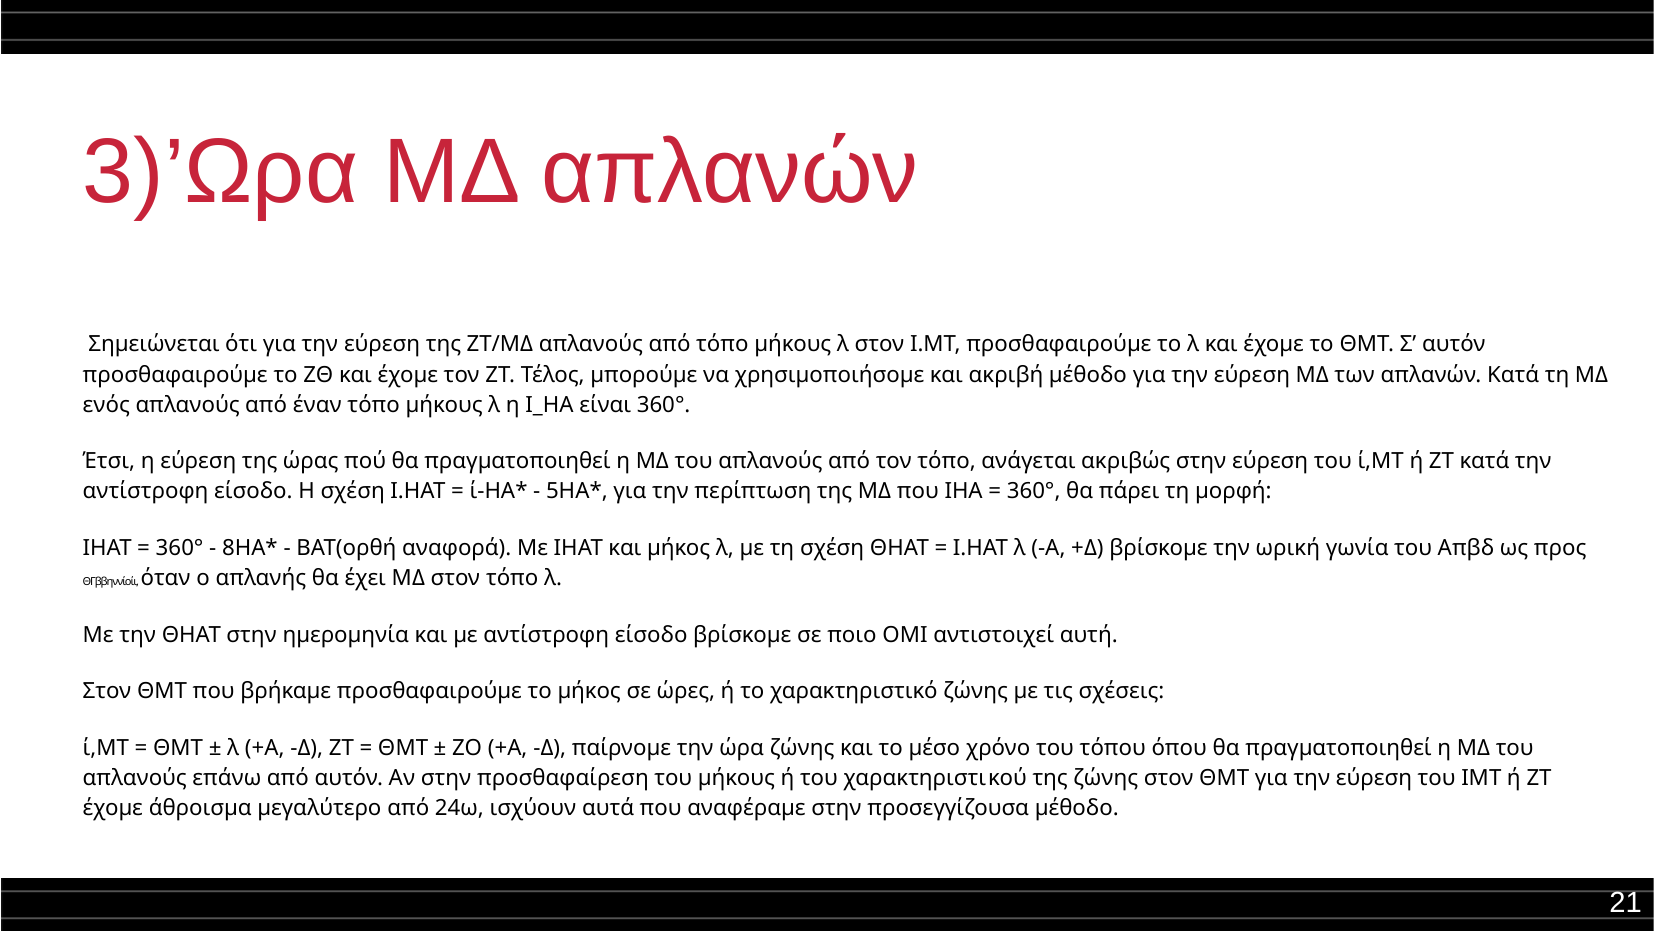

# 3)’Ωρα ΜΔ απλανών
 Σημειώνεται ότι για την εύρεση της ΖΤ/ΜΔ απλανούς από τόπο μήκους λ στον Ι.ΜΤ, προσθαφαιρούμε το λ και έχομε το ΘΜΤ. Σ’ αυτόν προσθαφαιρούμε το ΖΘ και έχομε τον ΖΤ. Τέλος, μπορούμε να χρησιμοποιήσομε και ακριβή μέθοδο για την εύρεση ΜΔ των απλανών. Κατά τη ΜΔ ενός απλανούς από έναν τόπο μήκους λ η Ι_ΗΑ είναι 360°.
Έτσι, η εύρεση της ώρας πού θα πραγματοποιηθεί η ΜΔ του απλανούς από τον τόπο, ανάγεται ακριβώς στην εύρεση του ί,ΜΤ ή ΖΤ κατά την αντίστροφη είσοδο. Η σχέση Ι.ΗΑΤ = ί-ΗΑ* - 5ΗΑ*, για την περίπτωση της ΜΔ που ΙΗΑ = 360°, θα πάρει τη μορφή:
ΙΗΑΤ = 360° - 8ΗΑ* - ΒΑΤ(ορθή αναφορά). Με ΙΗΑΤ και μήκος λ, με τη σχέση ΘΗΑΤ = Ι.ΗΑΤ λ (-Α, +Δ) βρίσκομε την ωρική γωνία του Απβδ ως προς ΘΓββηννίοίι, όταν ο απλανής θα έχει ΜΔ στον τόπο λ.
Με την ΘΗΑΤ στην ημερομηνία και με αντίστροφη είσοδο βρίσκομε σε ποιο ΟΜΙ αντιστοιχεί αυτή.
Στον ΘΜΤ που βρήκαμε προσθαφαιρούμε το μήκος σε ώρες, ή το χαρακτηριστικό ζώνης με τις σχέσεις:
ί,ΜΤ = ΘΜΤ ± λ (+Α, -Δ), ΖΤ = ΘΜΤ ± ΖΟ (+Α, -Δ), παίρνομε την ώρα ζώνης και το μέσο χρόνο του τόπου όπου θα πραγματοποιηθεί η ΜΔ του απλανούς επάνω από αυτόν. Αν στην προσθαφαίρεση του μήκους ή του χαρακτηριστι­κού της ζώνης στον ΘΜΤ για την εύρεση του ΙΜΤ ή ΖΤ έχομε άθροισμα μεγαλύτερο από 24ω, ισχύουν αυτά που αναφέραμε στην προσεγγίζουσα μέθοδο.